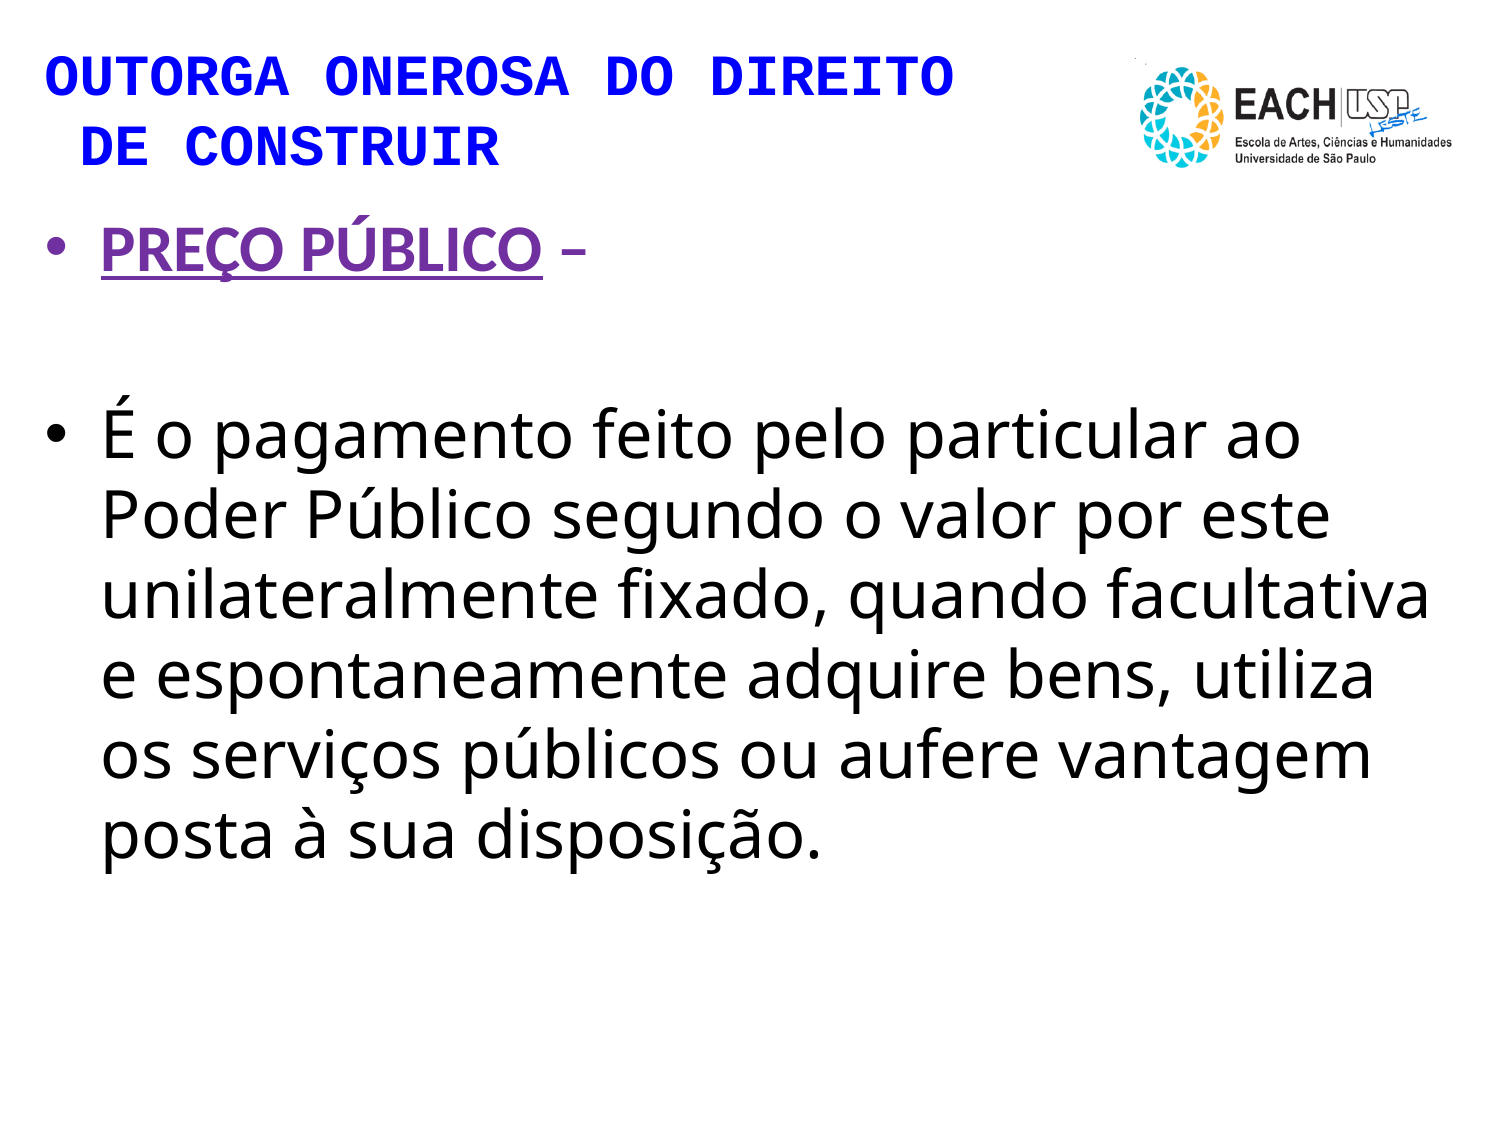

OUTORGA ONEROSA DO DIREITO
 DE CONSTRUIR
# PREÇO PÚBLICO –
É o pagamento feito pelo particular ao Poder Público segundo o valor por este unilateralmente fixado, quando facultativa e espontaneamente adquire bens, utiliza os serviços públicos ou aufere vantagem posta à sua disposição.